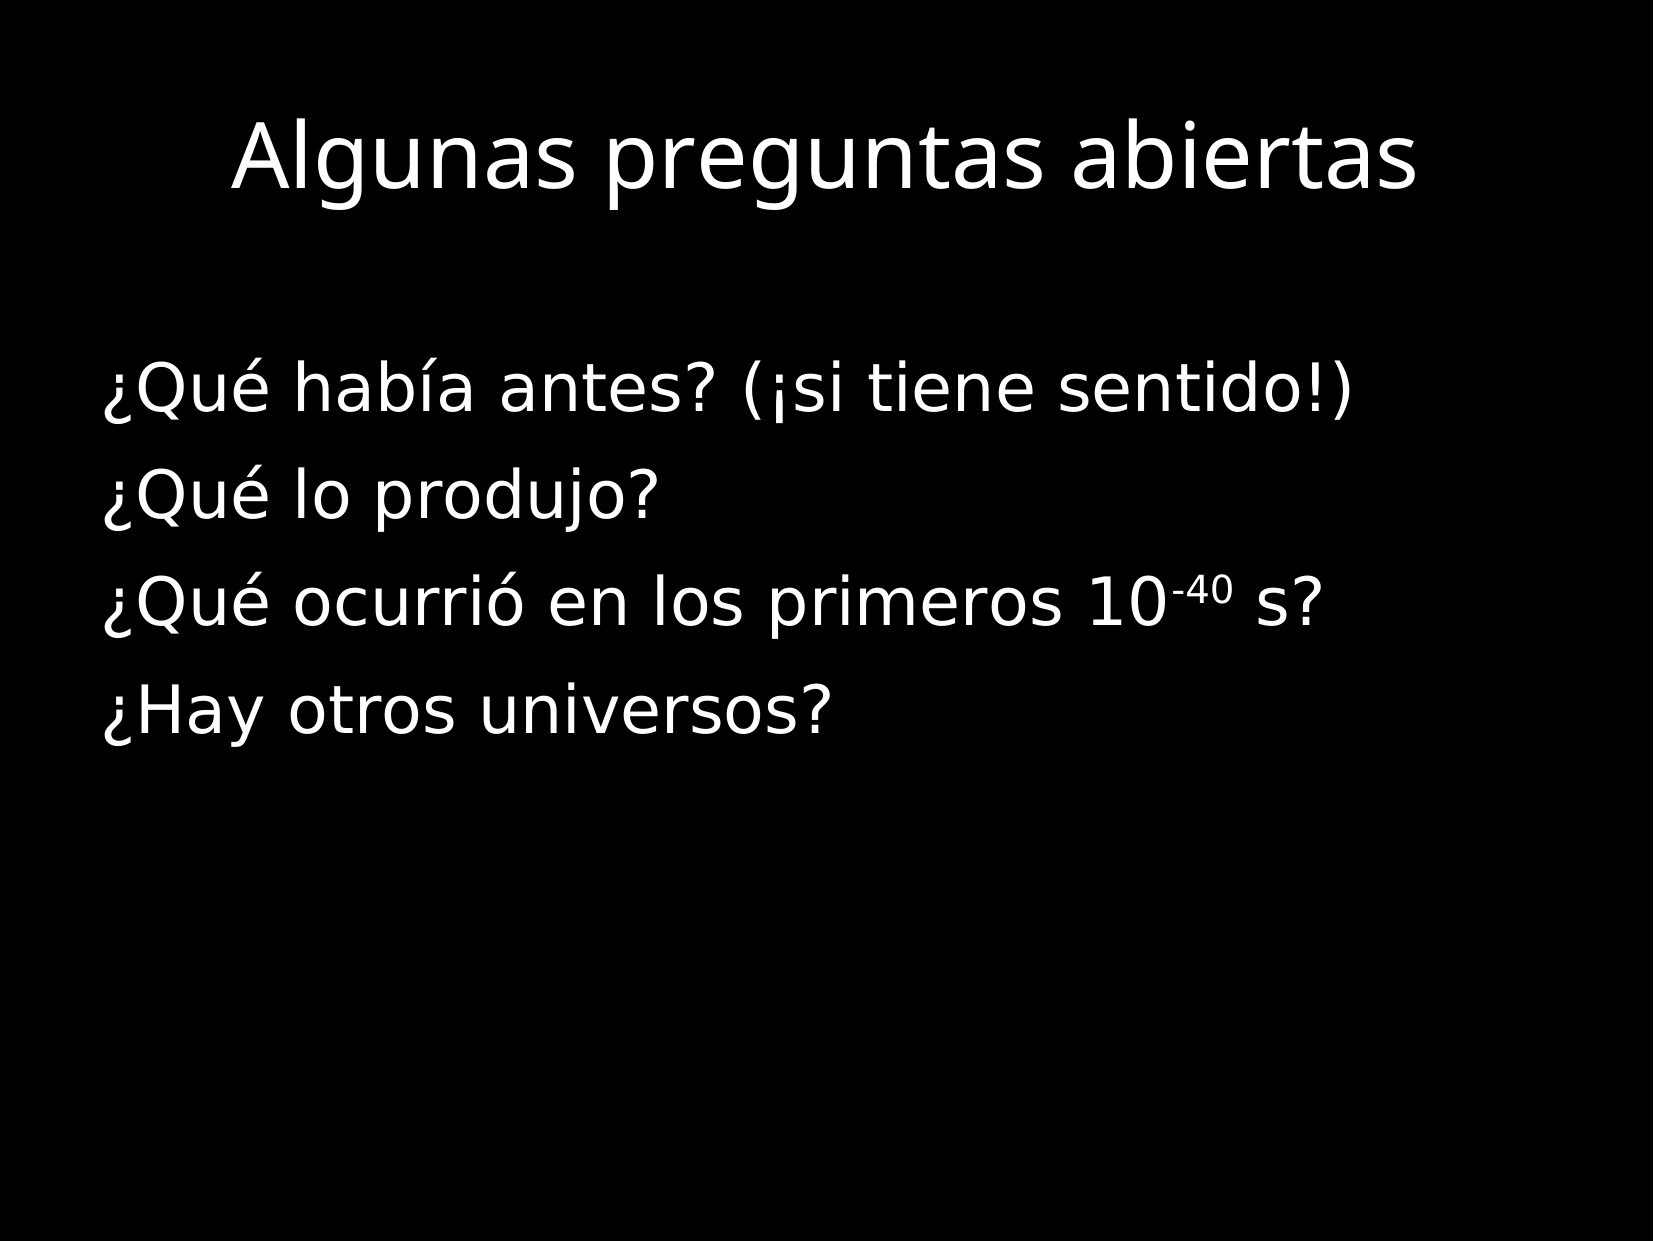

# Algunas preguntas abiertas
¿Qué había antes? (¡si tiene sentido!)
¿Qué lo produjo?
¿Qué ocurrió en los primeros 10-40 s?
¿Hay otros universos?